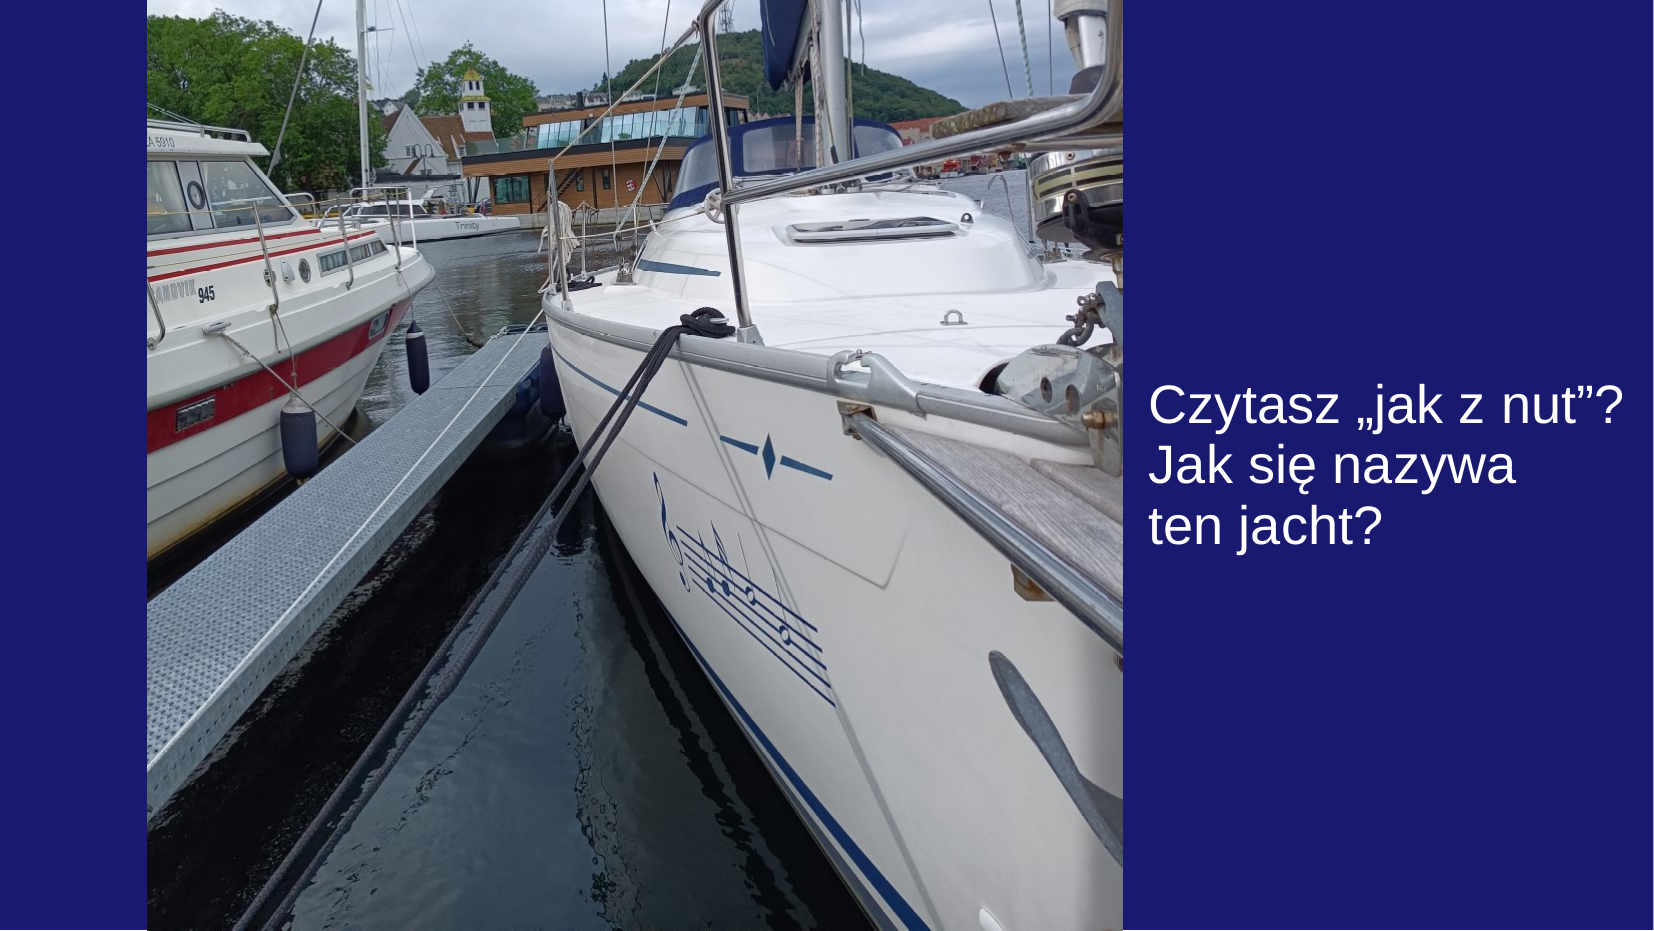

#
Czytasz „jak z nut”?
Jak się nazywa
ten jacht?